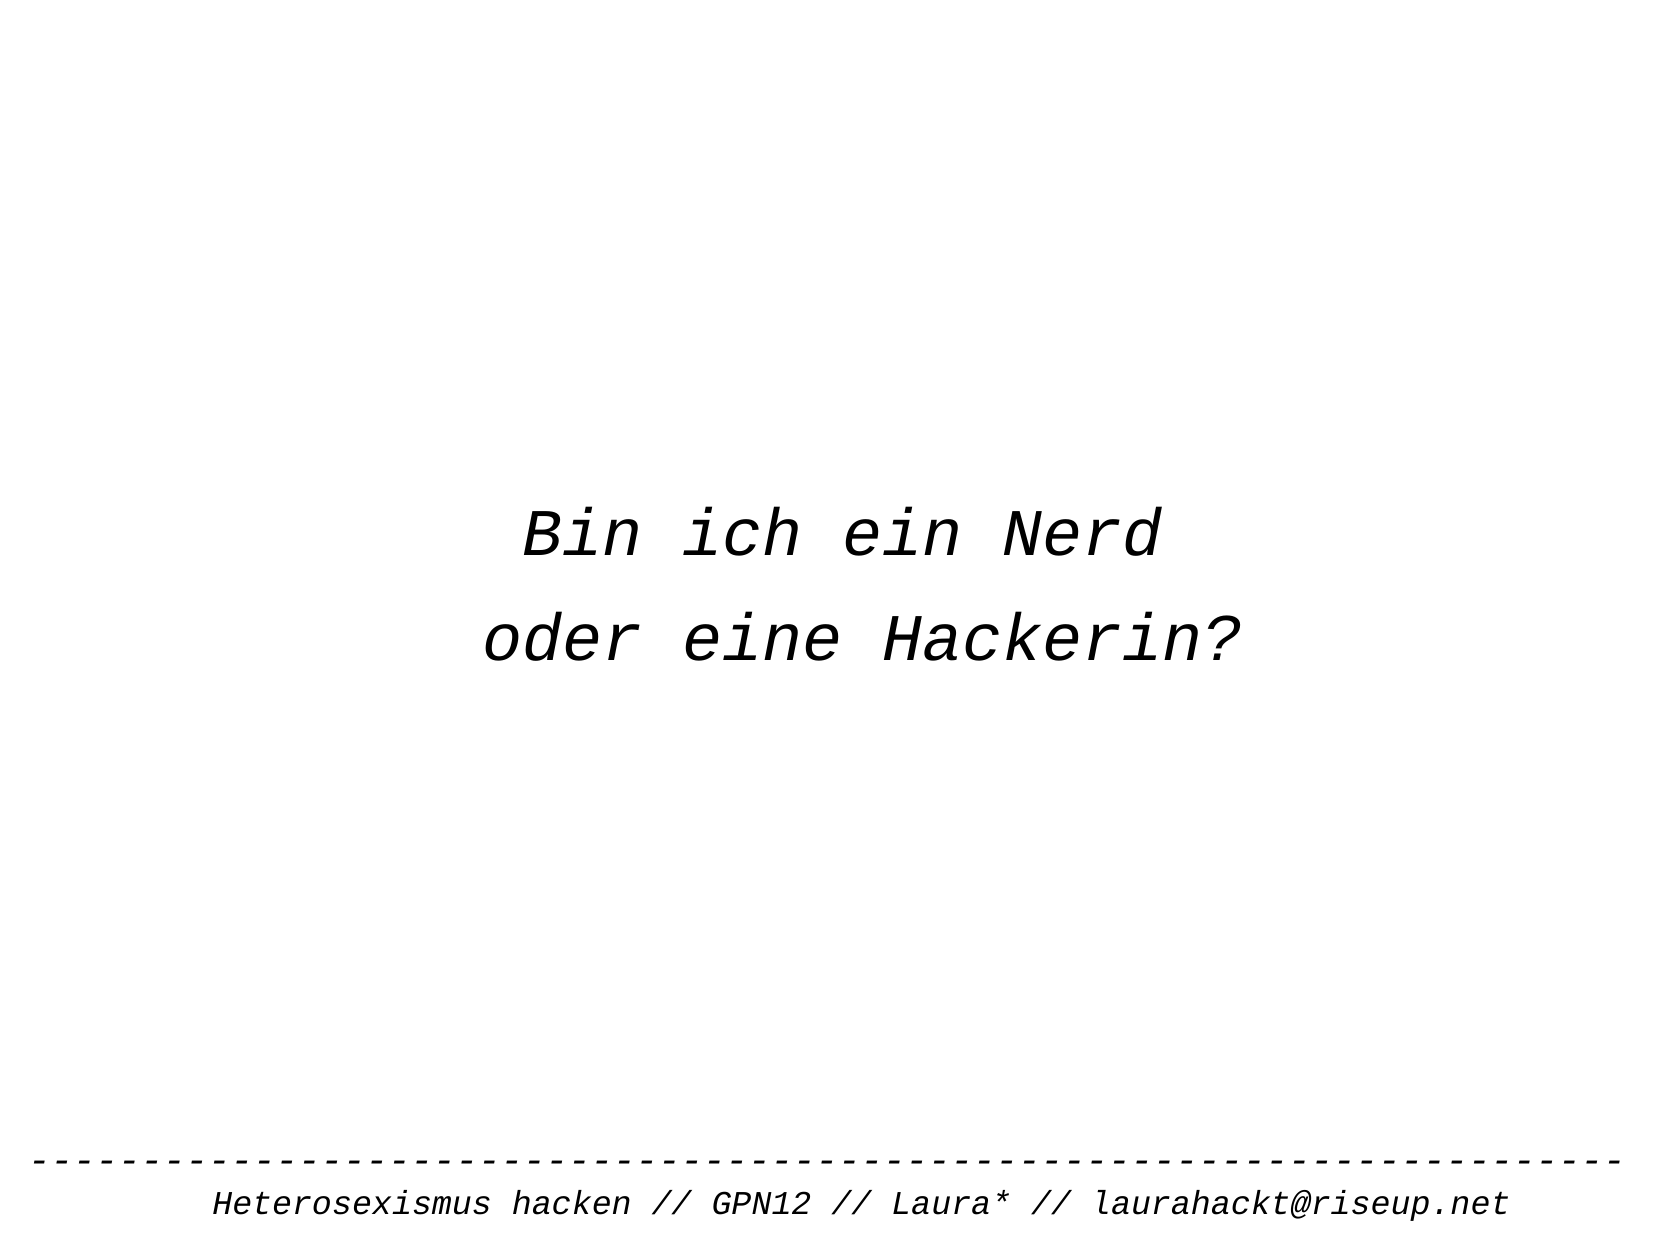

#
Bin ich ein Nerd
oder eine Hackerin?
-----------------------------------------------------------------------
Heterosexismus hacken // GPN12 // Laura* // laurahackt@riseup.net